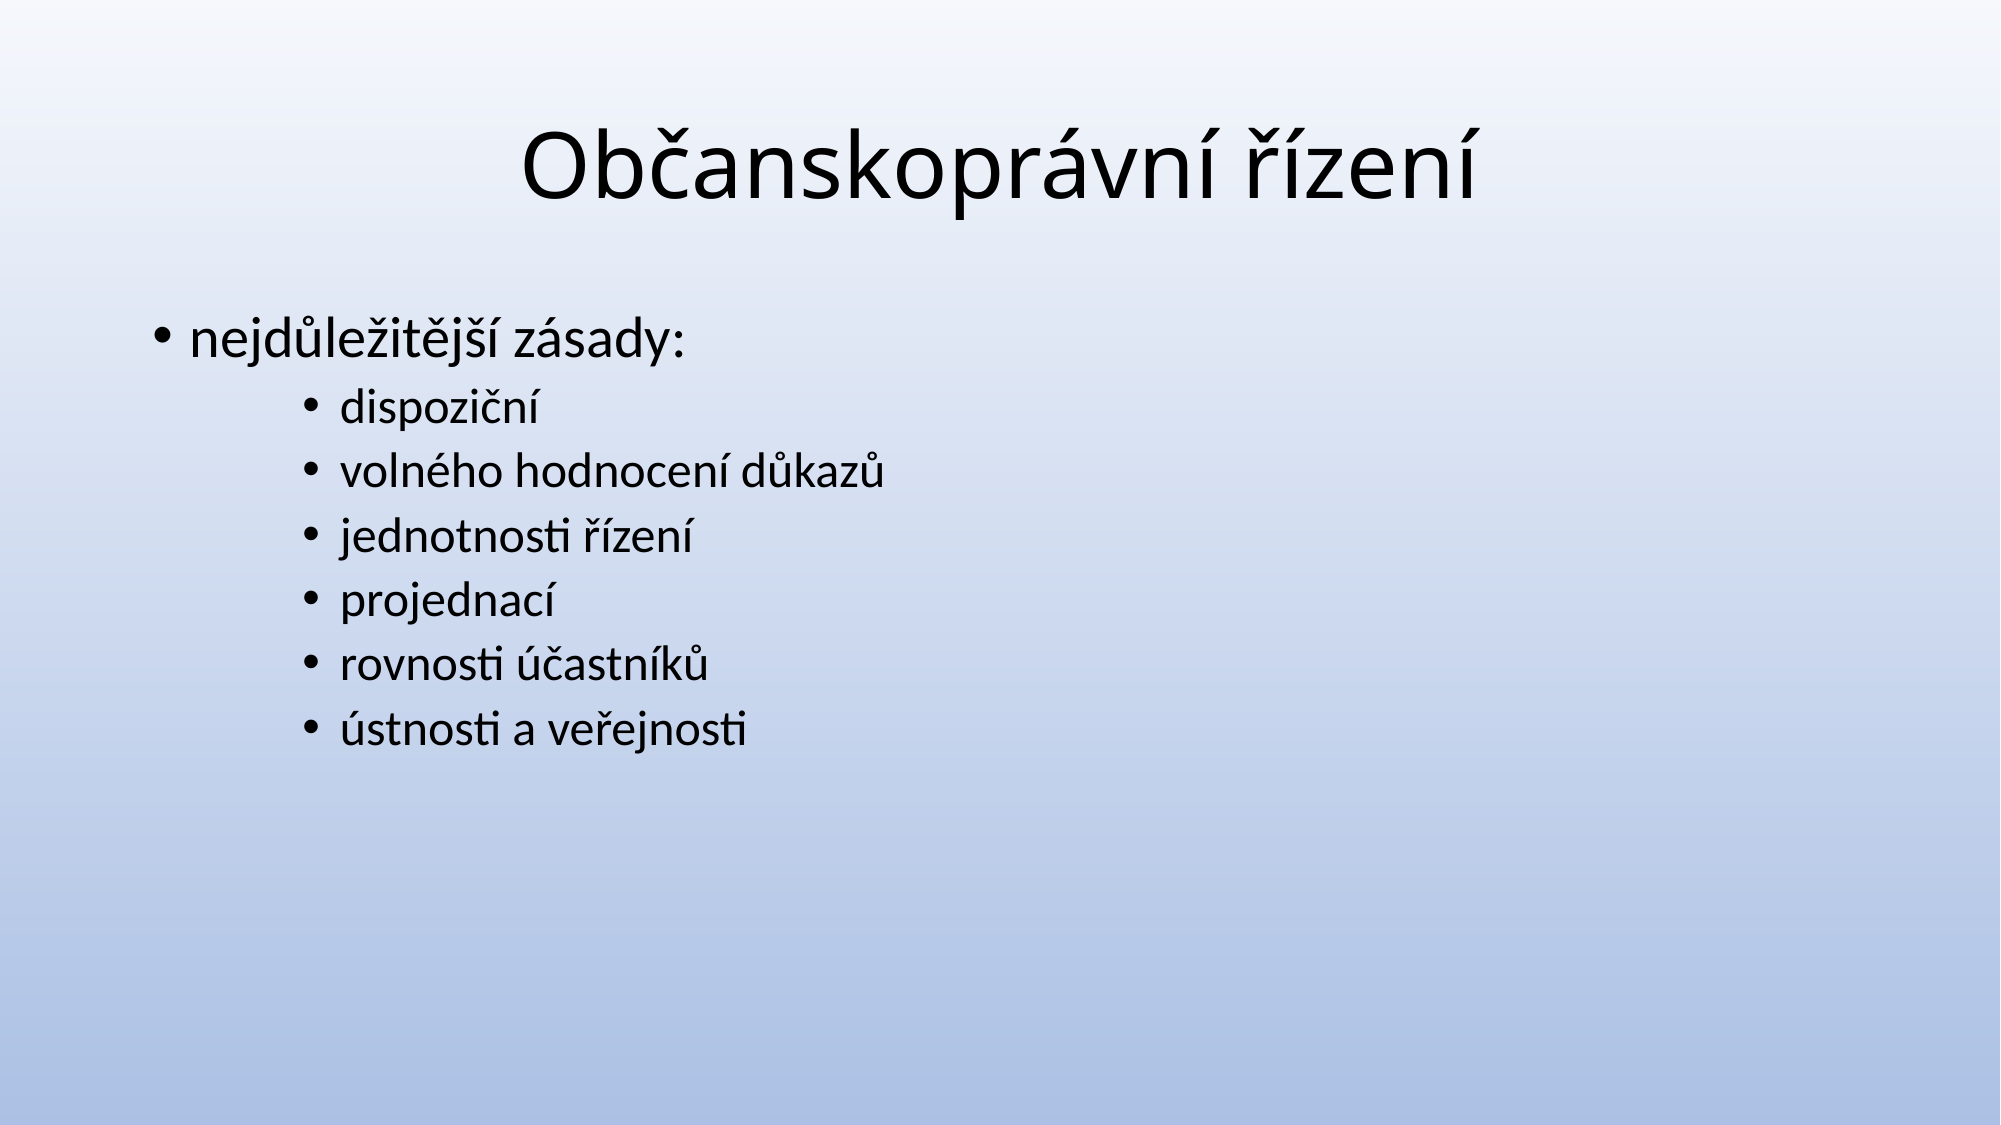

# Občanskoprávní řízení
nejdůležitější zásady:
dispoziční
volného hodnocení důkazů
jednotnosti řízení
projednací
rovnosti účastníků
ústnosti a veřejnosti